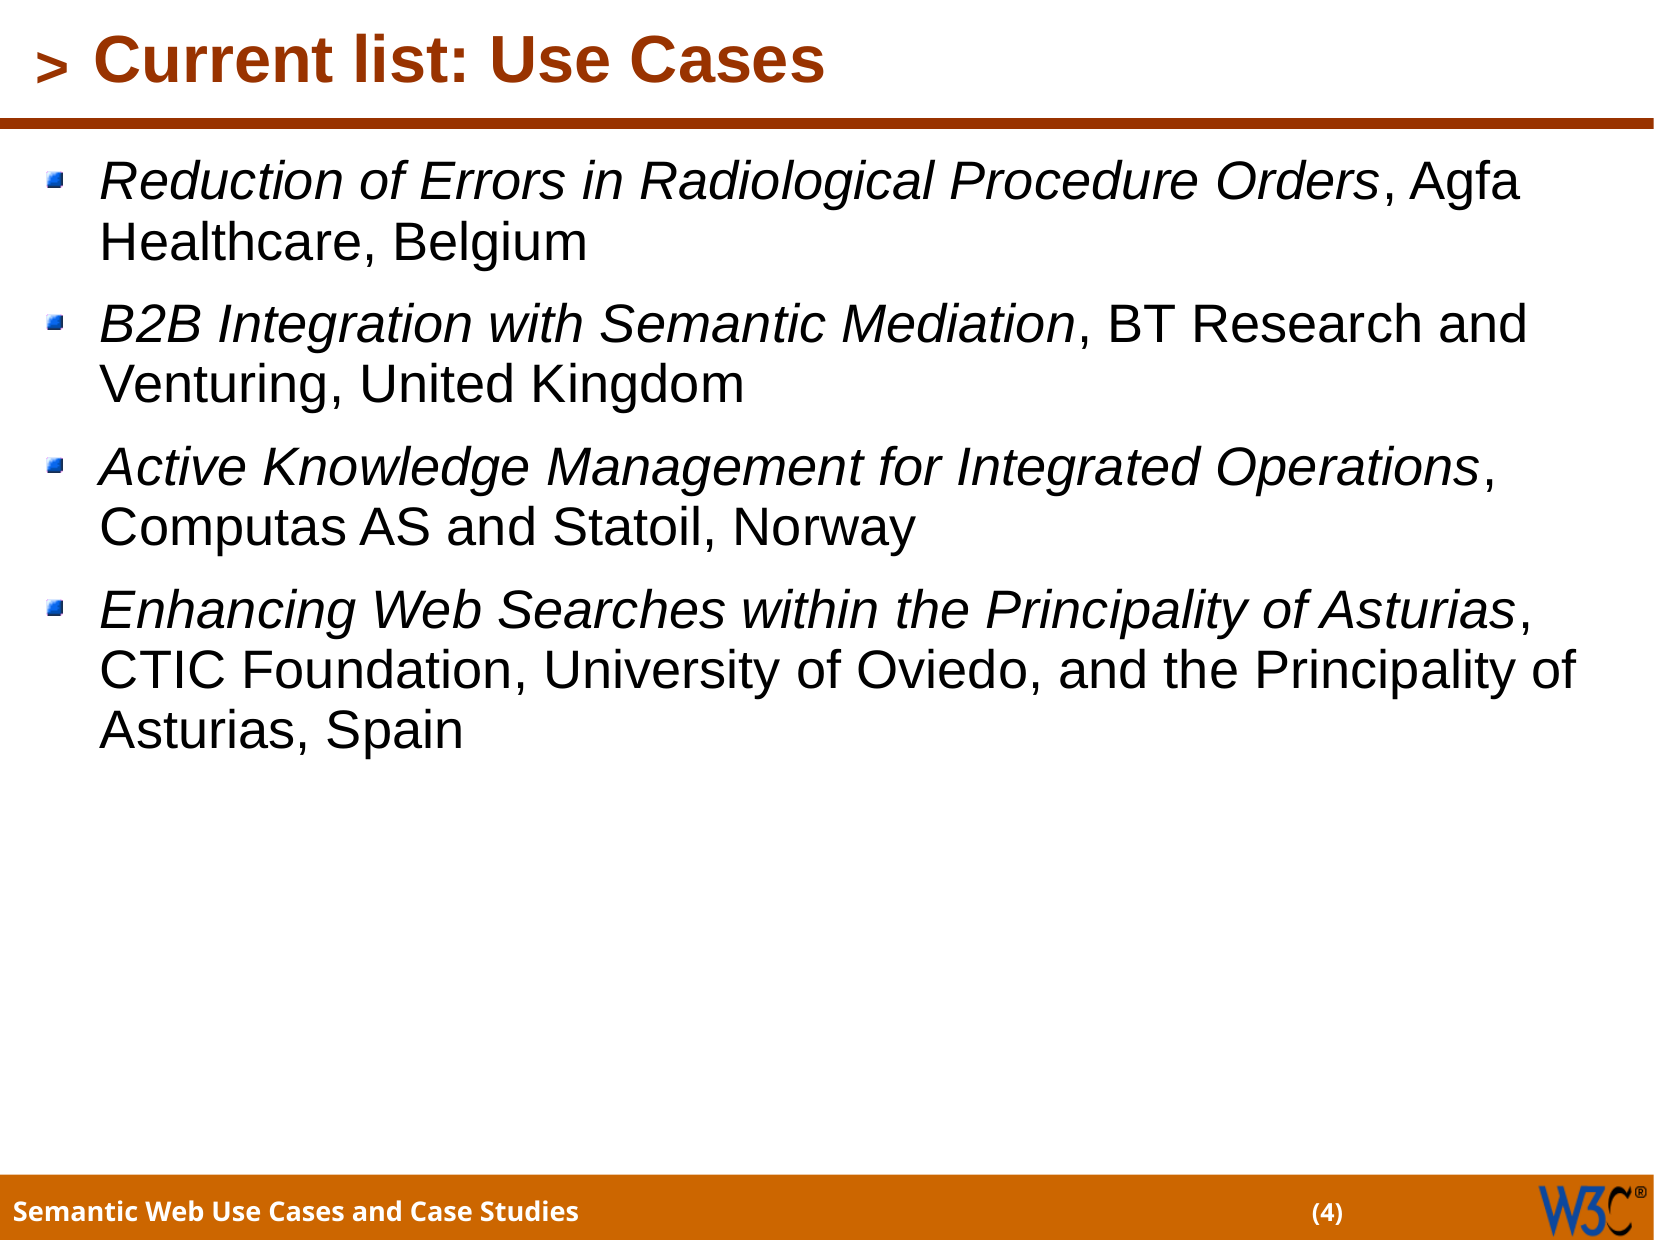

# Current list: Use Cases
Reduction of Errors in Radiological Procedure Orders, Agfa Healthcare, Belgium
B2B Integration with Semantic Mediation, BT Research and Venturing, United Kingdom
Active Knowledge Management for Integrated Operations, Computas AS and Statoil, Norway
Enhancing Web Searches within the Principality of Asturias, CTIC Foundation, University of Oviedo, and the Principality of Asturias, Spain